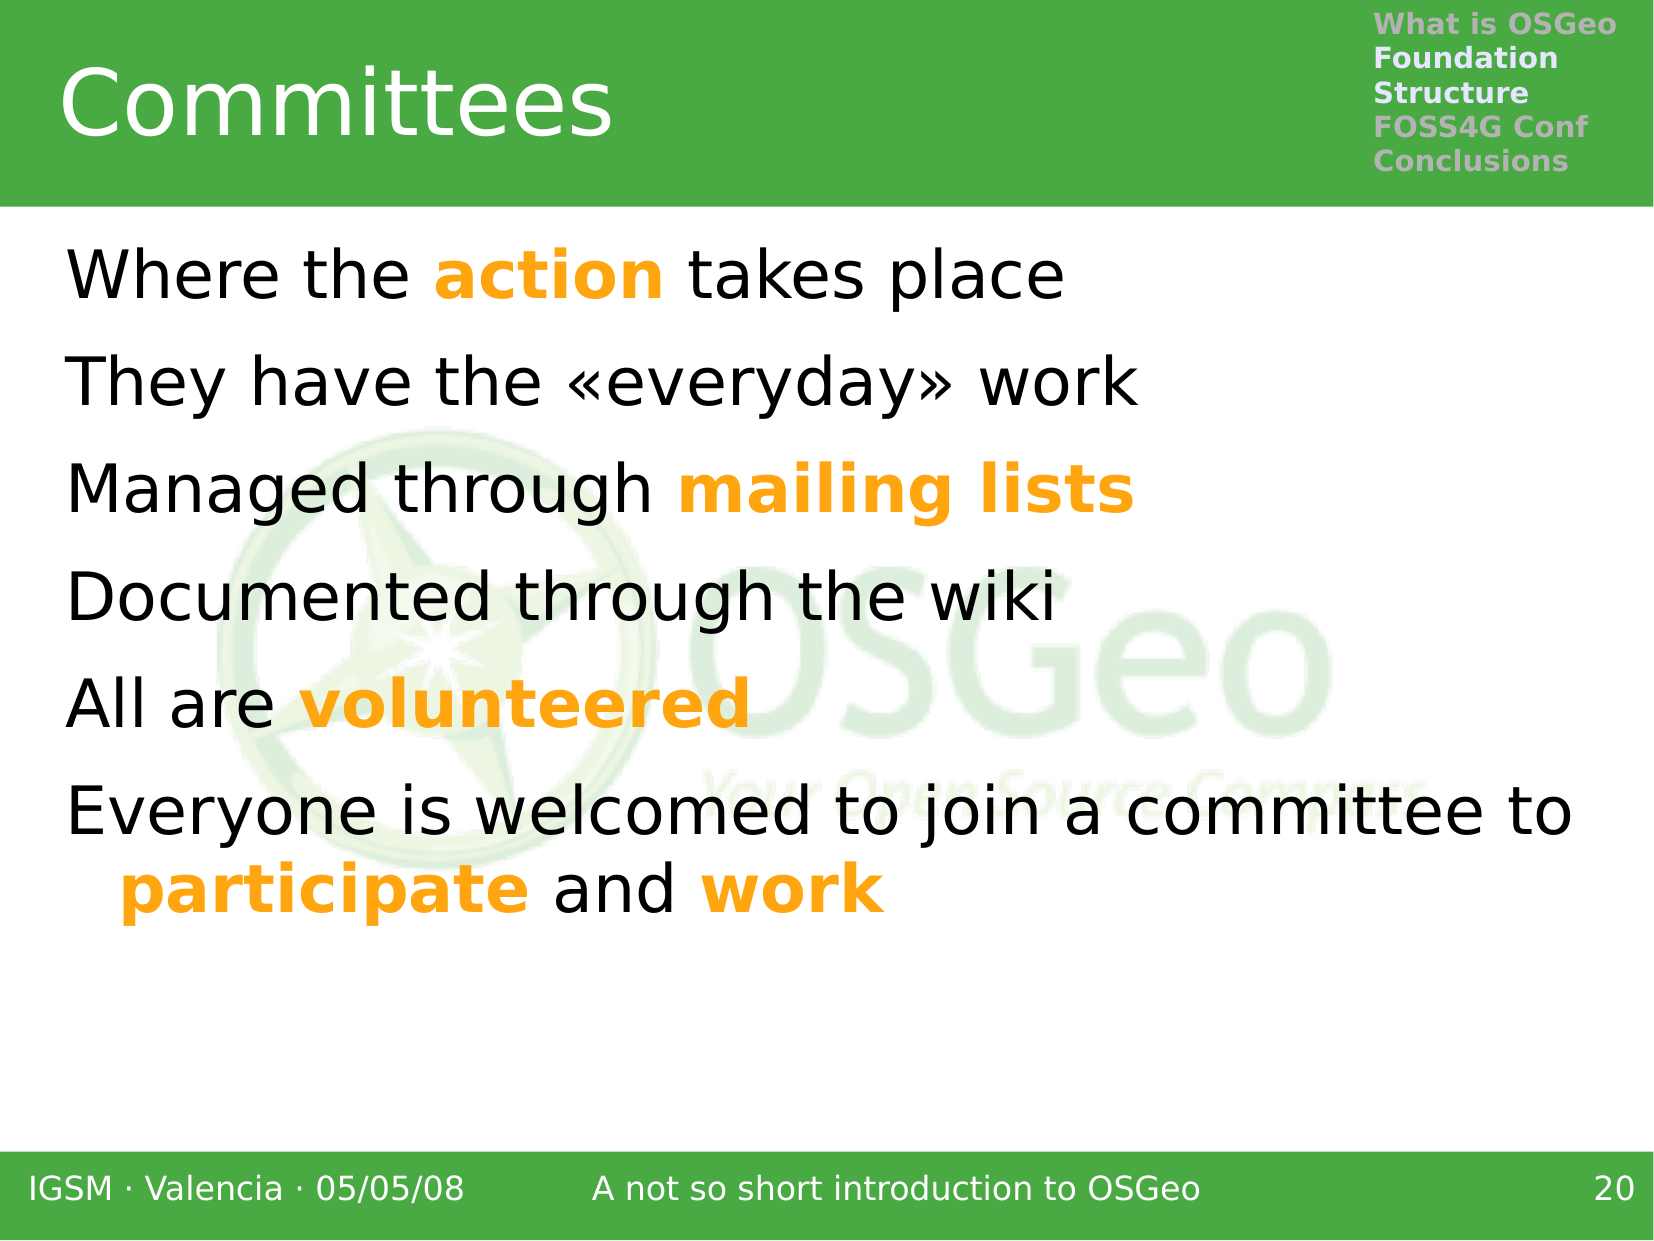

What is OSGeo
Foundation Structure
FOSS4G Conf
Conclusions
# Committees
Where the action takes place
They have the «everyday» work
Managed through mailing lists
Documented through the wiki
All are volunteered
Everyone is welcomed to join a committee to participate and work
IGSM · Valencia · 05/05/08
A not so short introduction to OSGeo
20